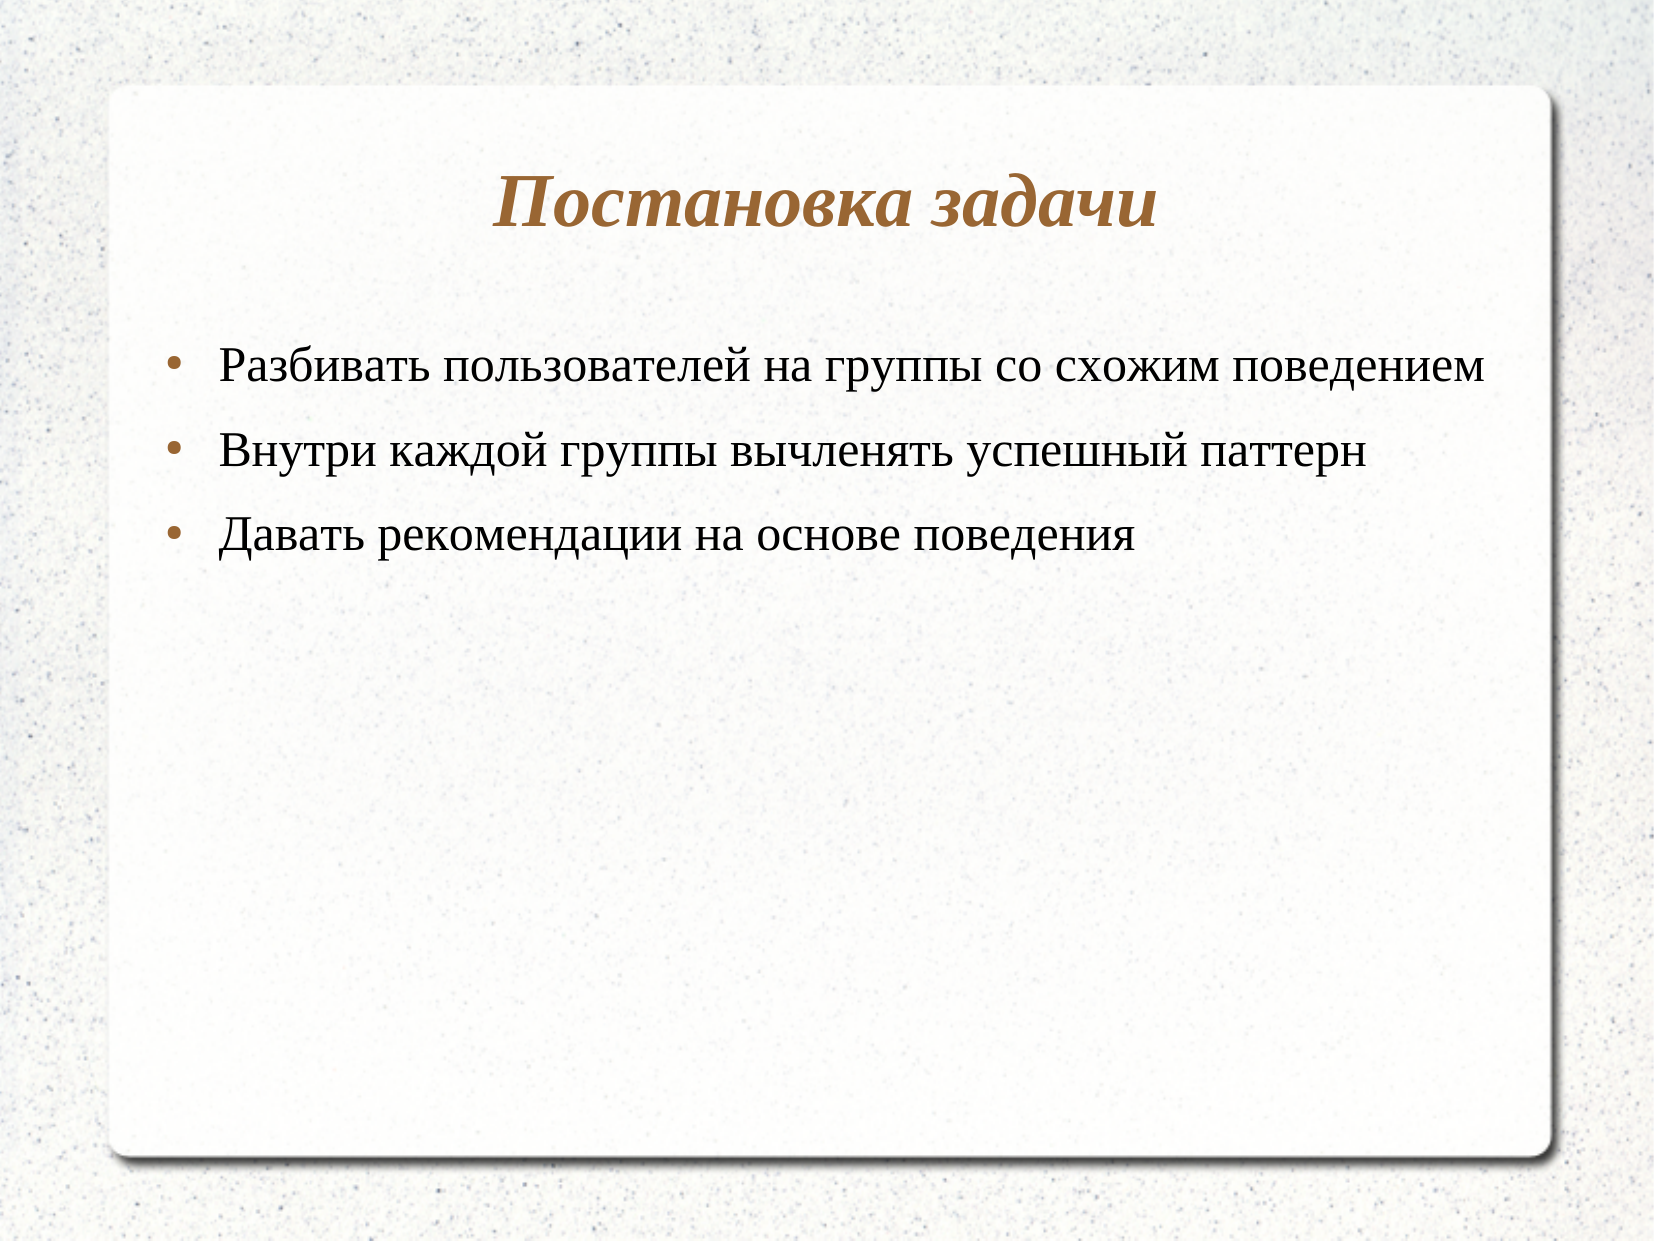

# Постановка задачи
Разбивать пользователей на группы со схожим поведением
Внутри каждой группы вычленять успешный паттерн
Давать рекомендации на основе поведения